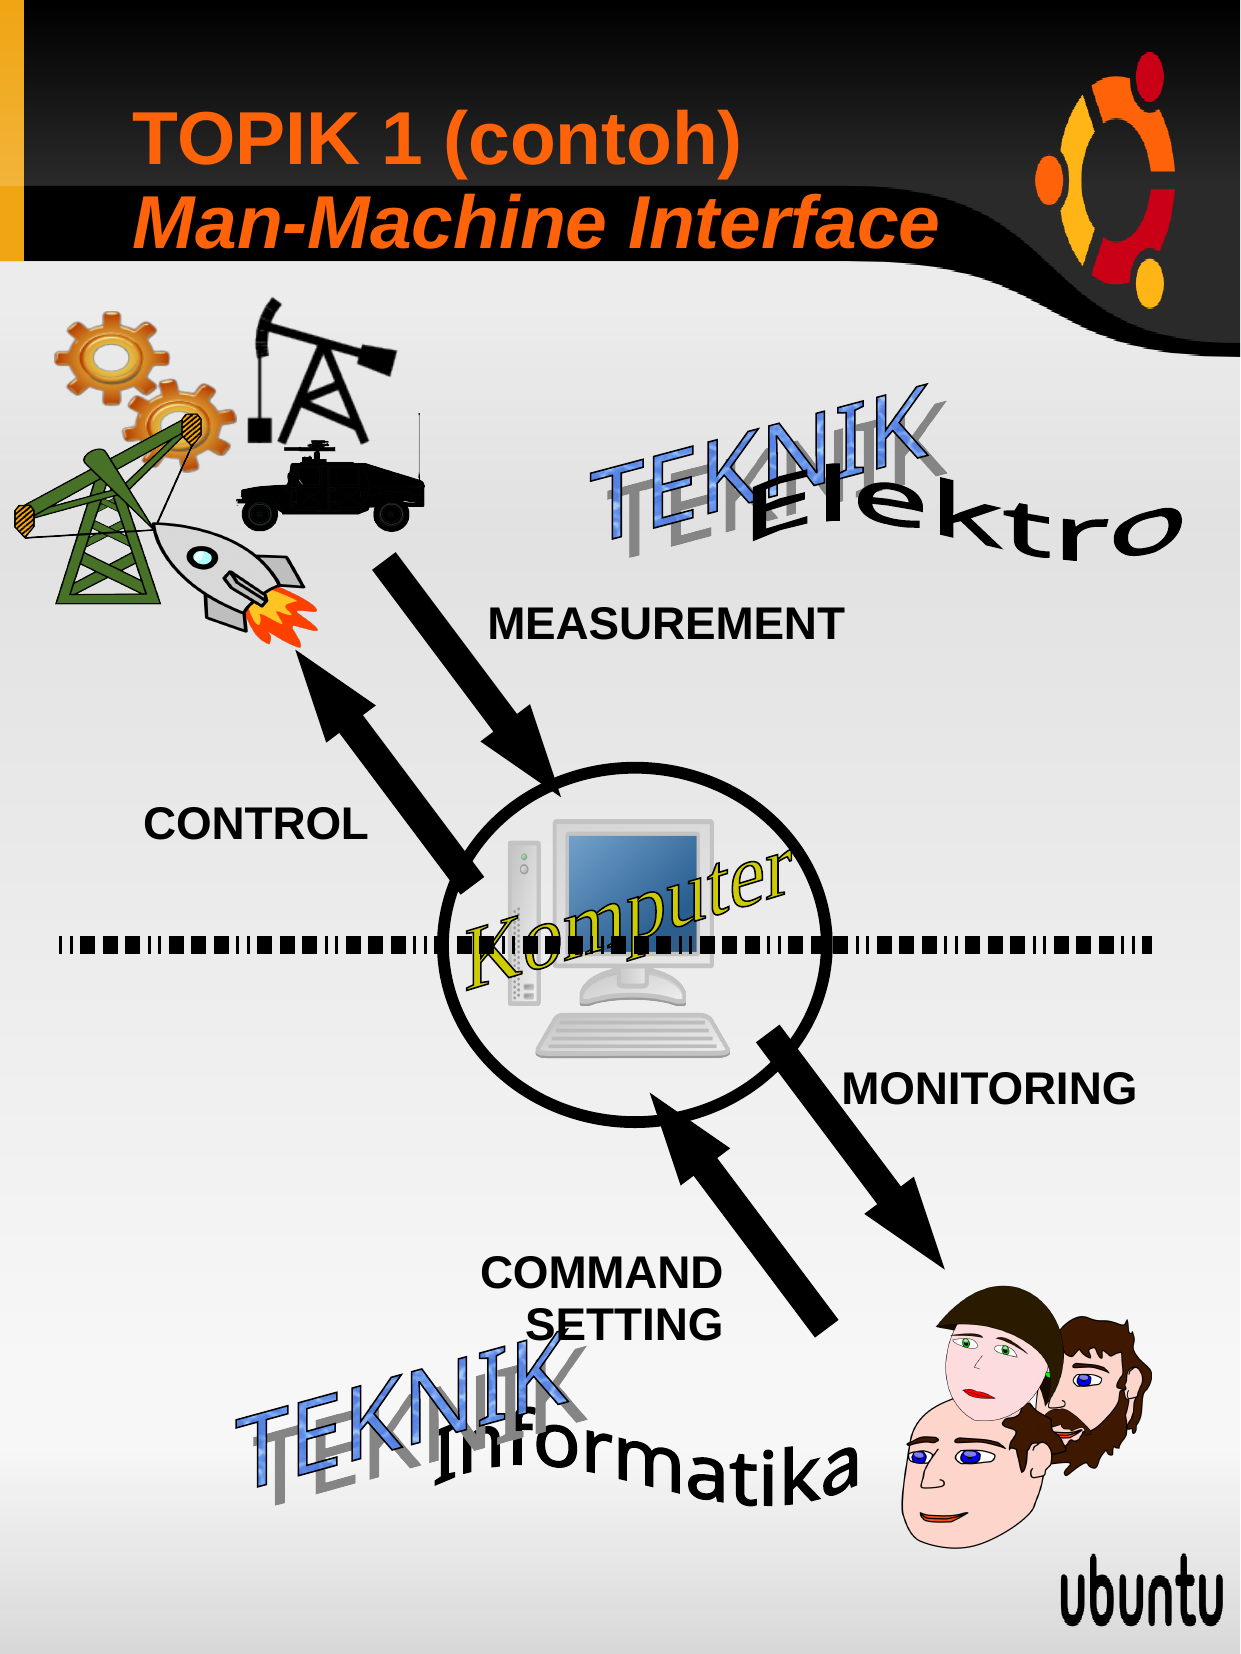

TOPIK 1 (contoh)
Man-Machine Interface
TEKNIK
Elektro
MEASUREMENT
CONTROL
Komputer
MONITORING
COMMAND
SETTING
TEKNIK
Informatika